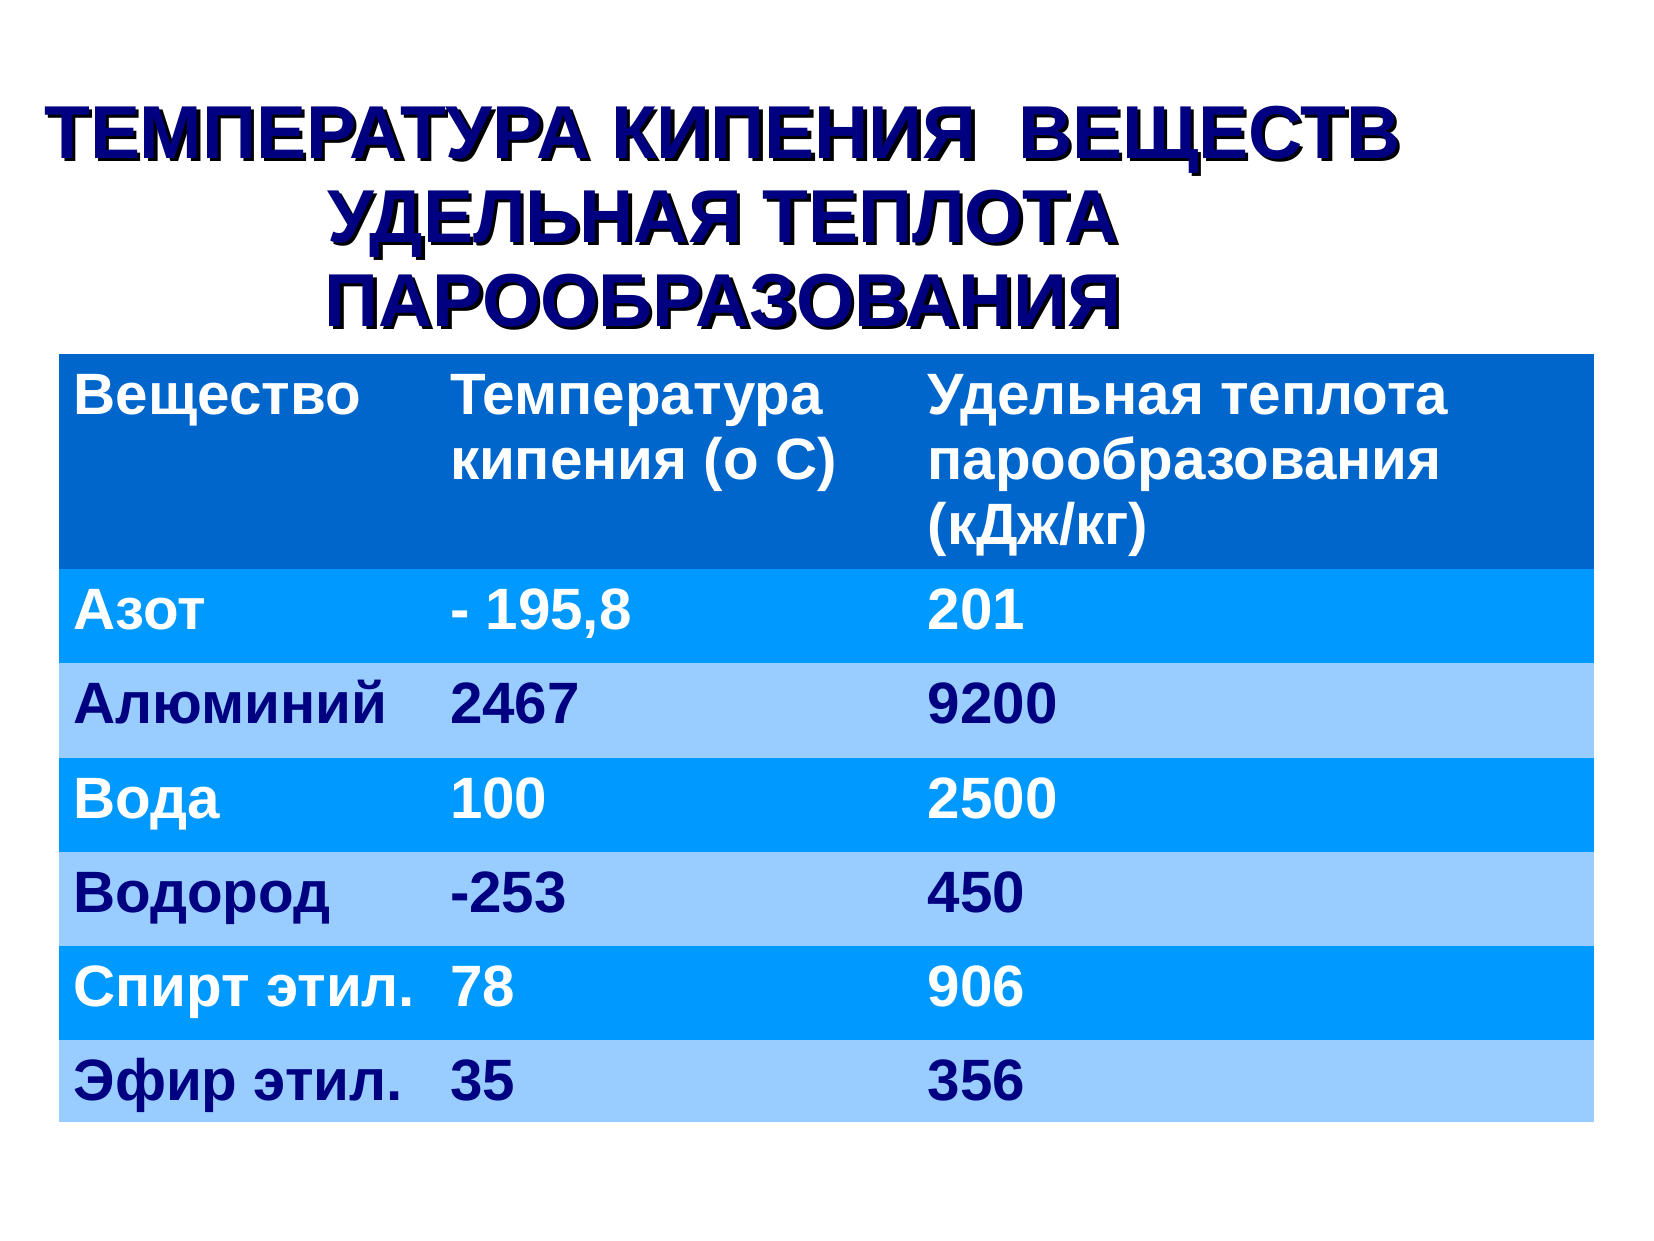

ТЕМПЕРАТУРА КИПЕНИЯ ВЕЩЕСТВ
УДЕЛЬНАЯ ТЕПЛОТА ПАРООБРАЗОВАНИЯ
| Вещество | Температура кипения (о С) | Удельная теплота парообразования (кДж/кг) |
| --- | --- | --- |
| Азот | - 195,8 | 201 |
| Алюминий | 2467 | 9200 |
| Вода | 100 | 2500 |
| Водород | -253 | 450 |
| Спирт этил. | 78 | 906 |
| Эфир этил. | 35 | 356 |